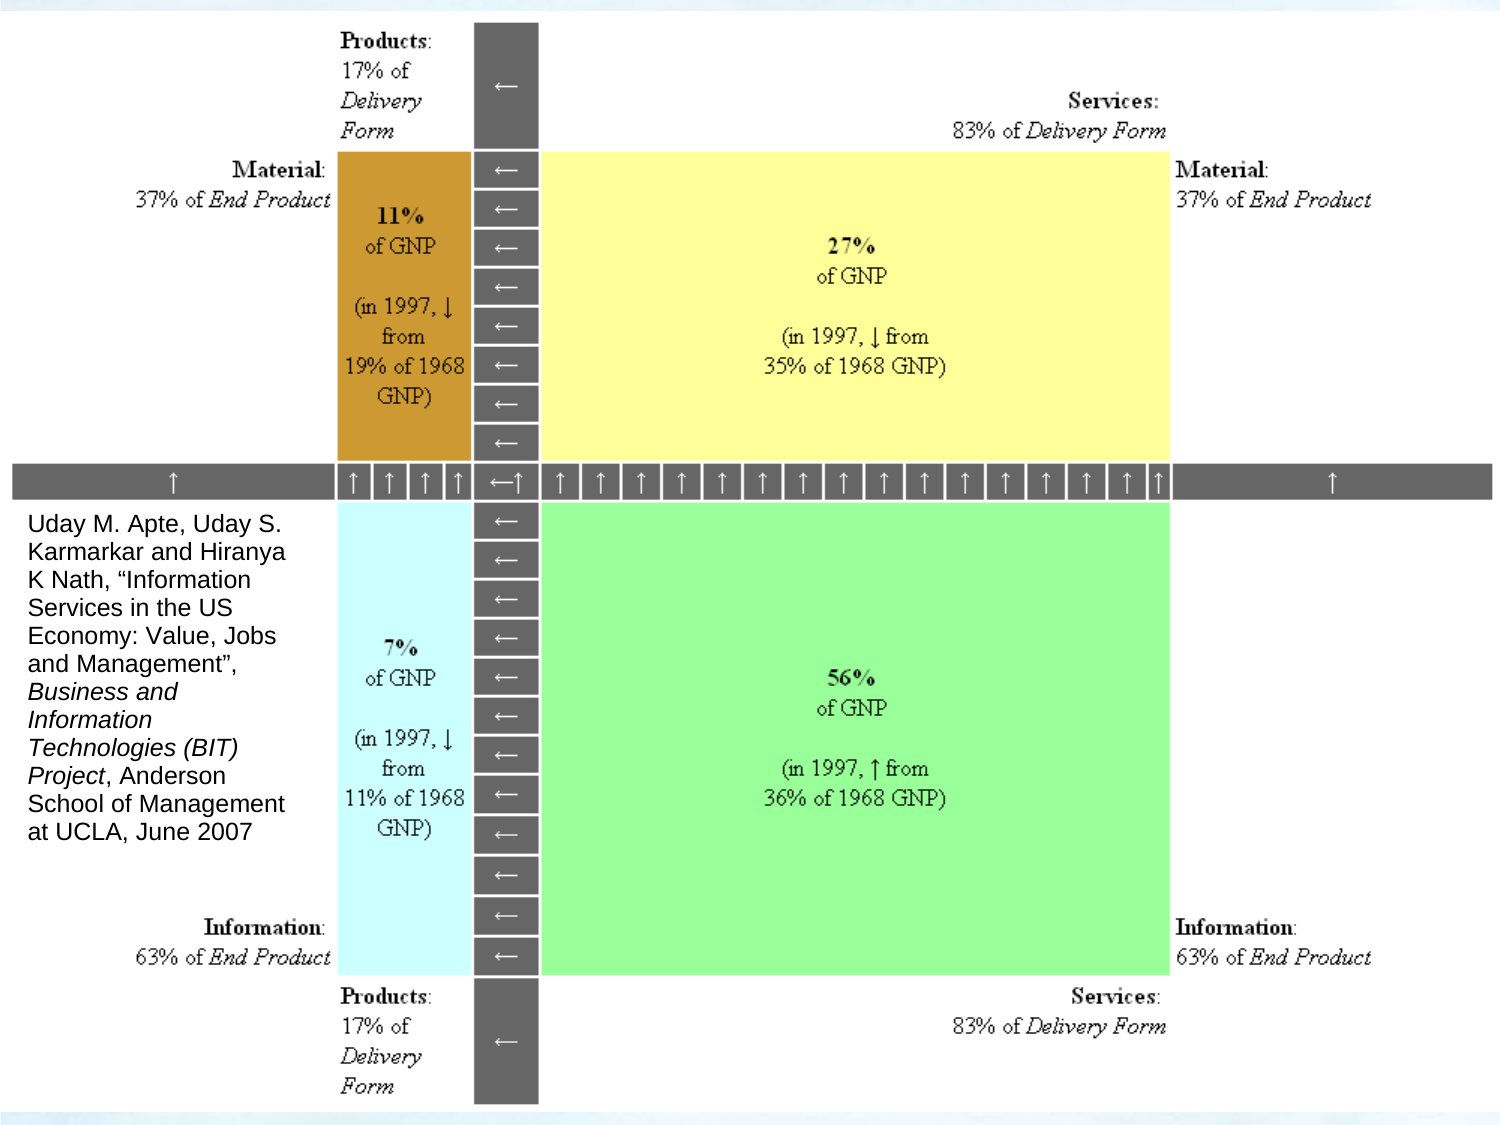

Uday M. Apte, Uday S. Karmarkar and Hiranya K Nath, “Information Services in the US Economy: Value, Jobs and Management”, Business and Information Technologies (BIT) Project, Anderson School of Management at UCLA, June 2007
Systems Coevolving: Sciences, Service, Smarter, Cognitive
February 2016
18